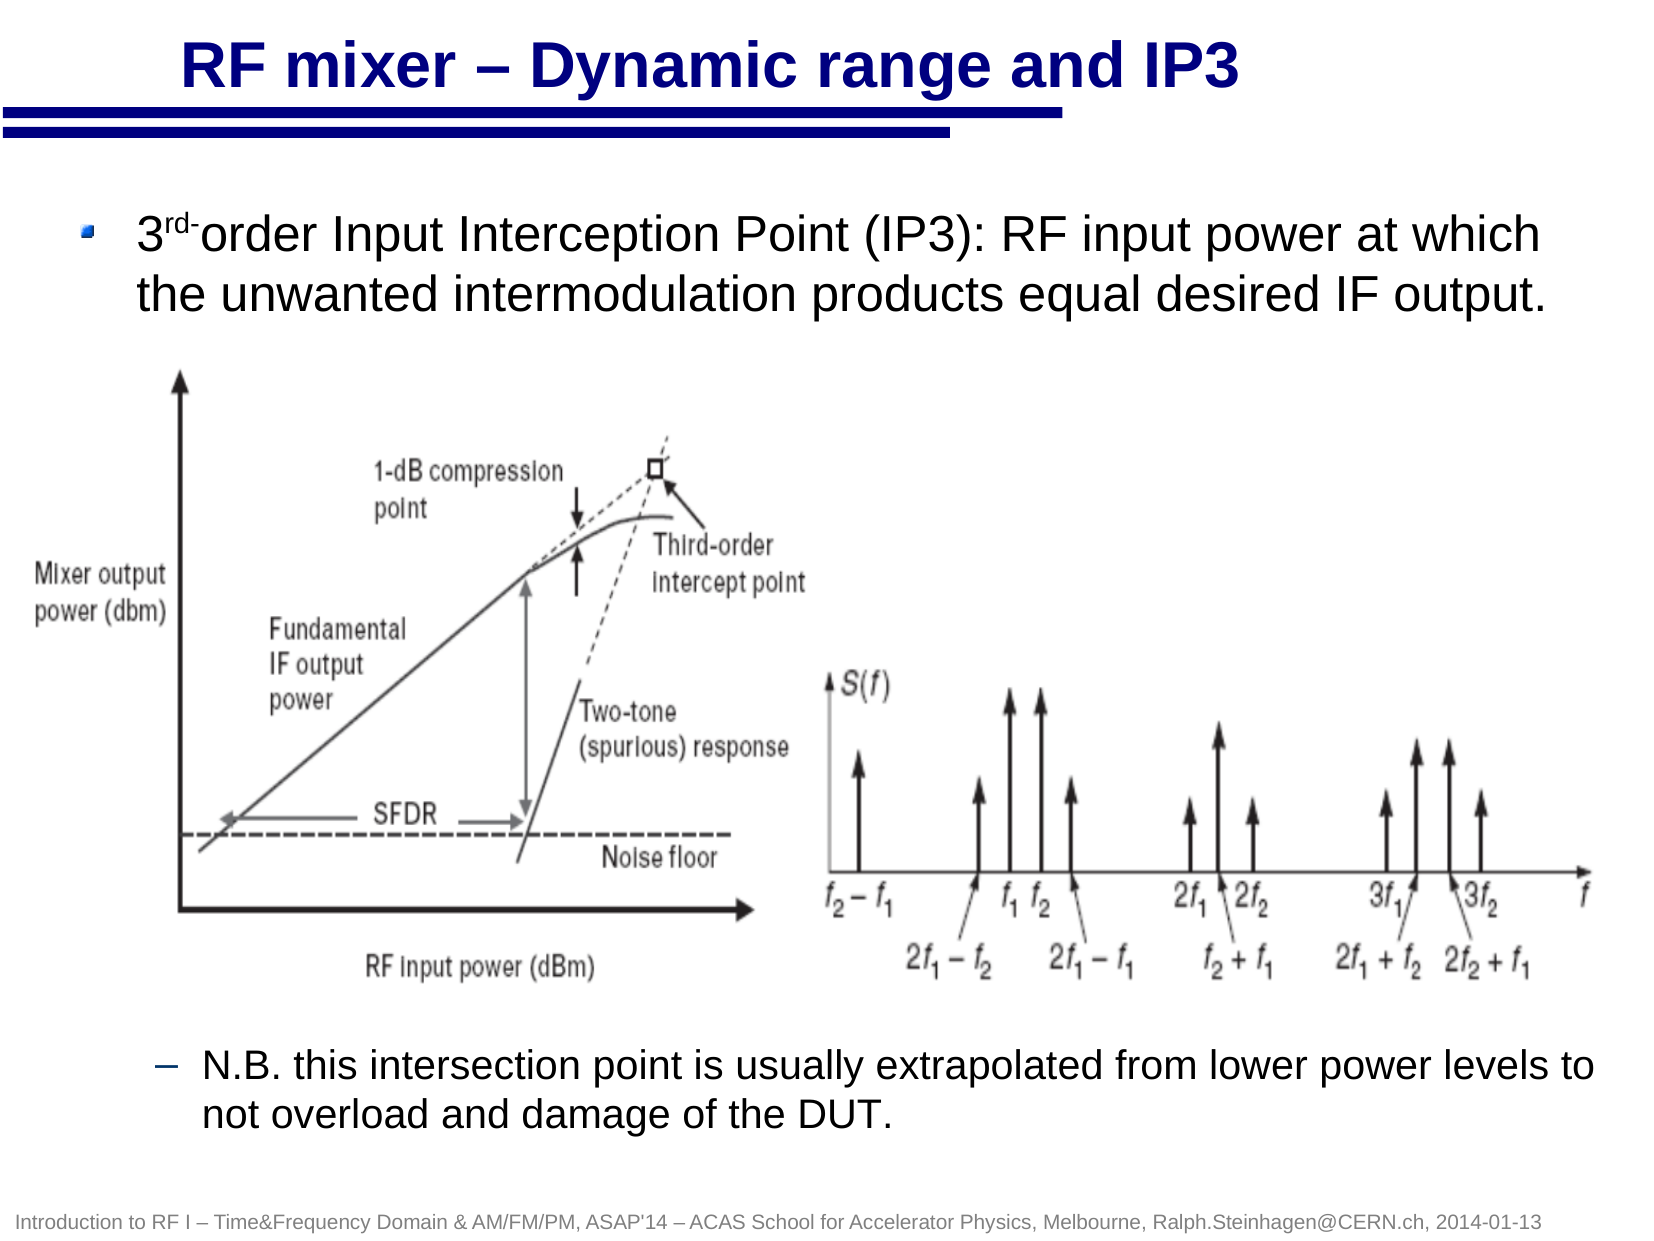

# RF mixer – Dynamic range and IP3
3rd-order Input Interception Point (IP3): RF input power at which the unwanted intermodulation products equal desired IF output.
N.B. this intersection point is usually extrapolated from lower power levels to not overload and damage of the DUT.